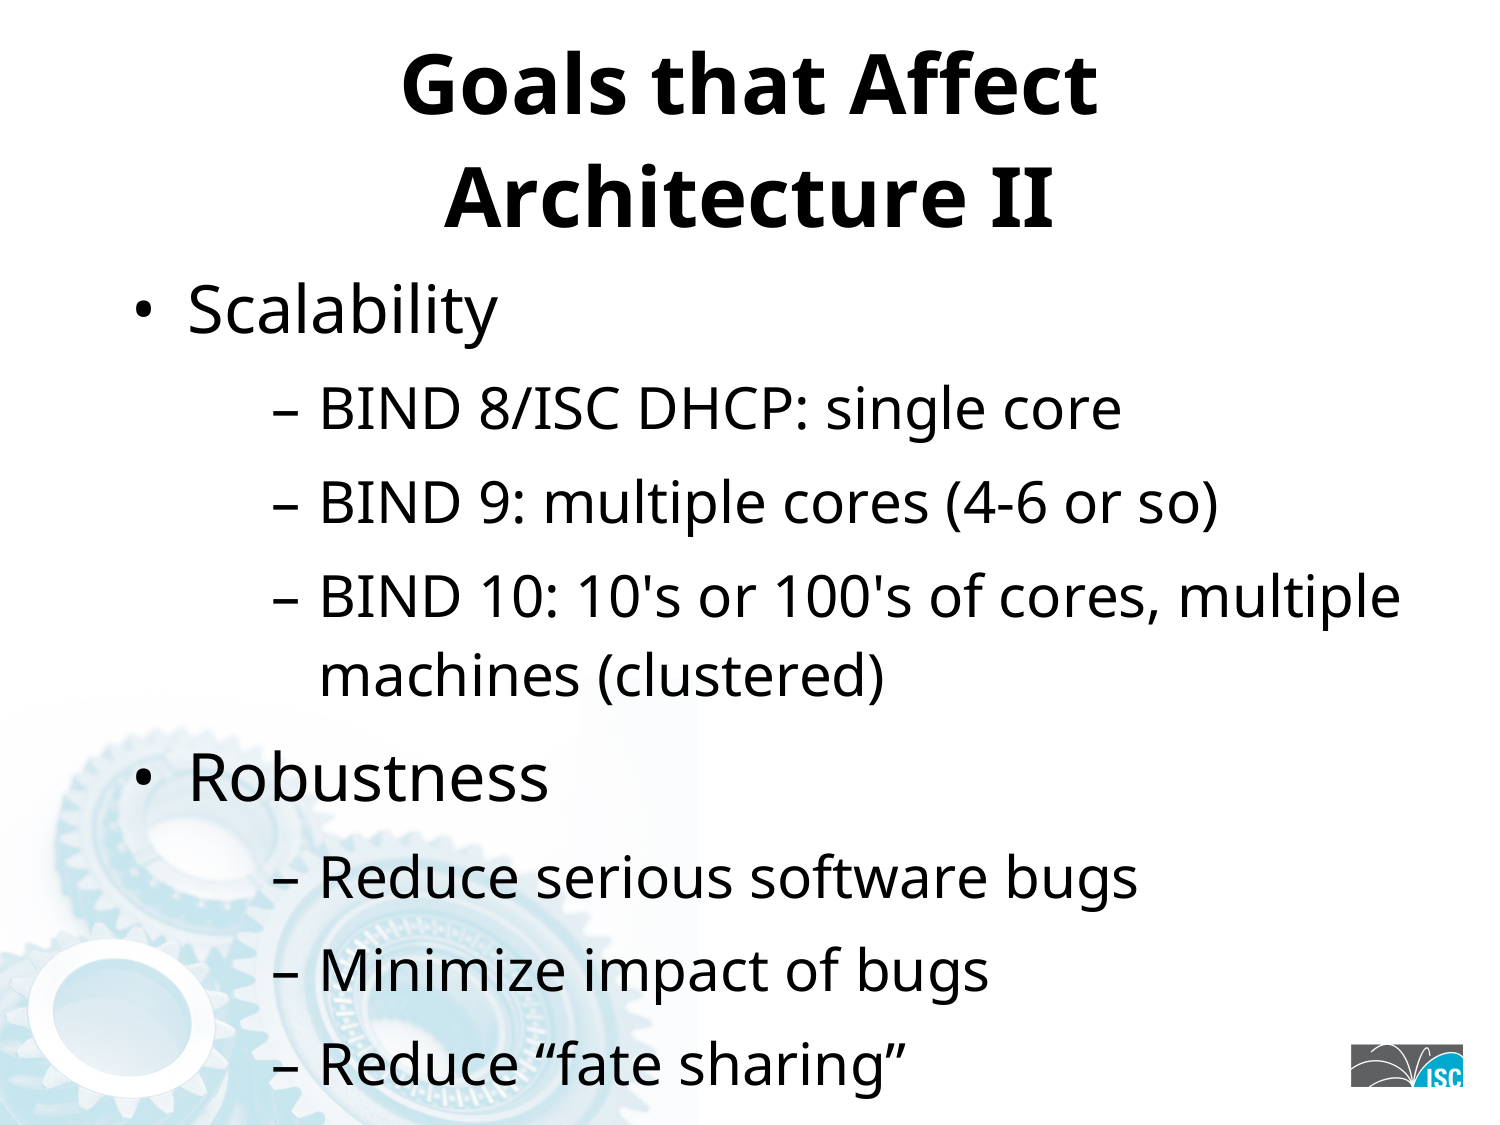

# Goals that Affect Architecture II
Scalability
BIND 8/ISC DHCP: single core
BIND 9: multiple cores (4-6 or so)
BIND 10: 10's or 100's of cores, multiple machines (clustered)
Robustness
Reduce serious software bugs
Minimize impact of bugs
Reduce “fate sharing”